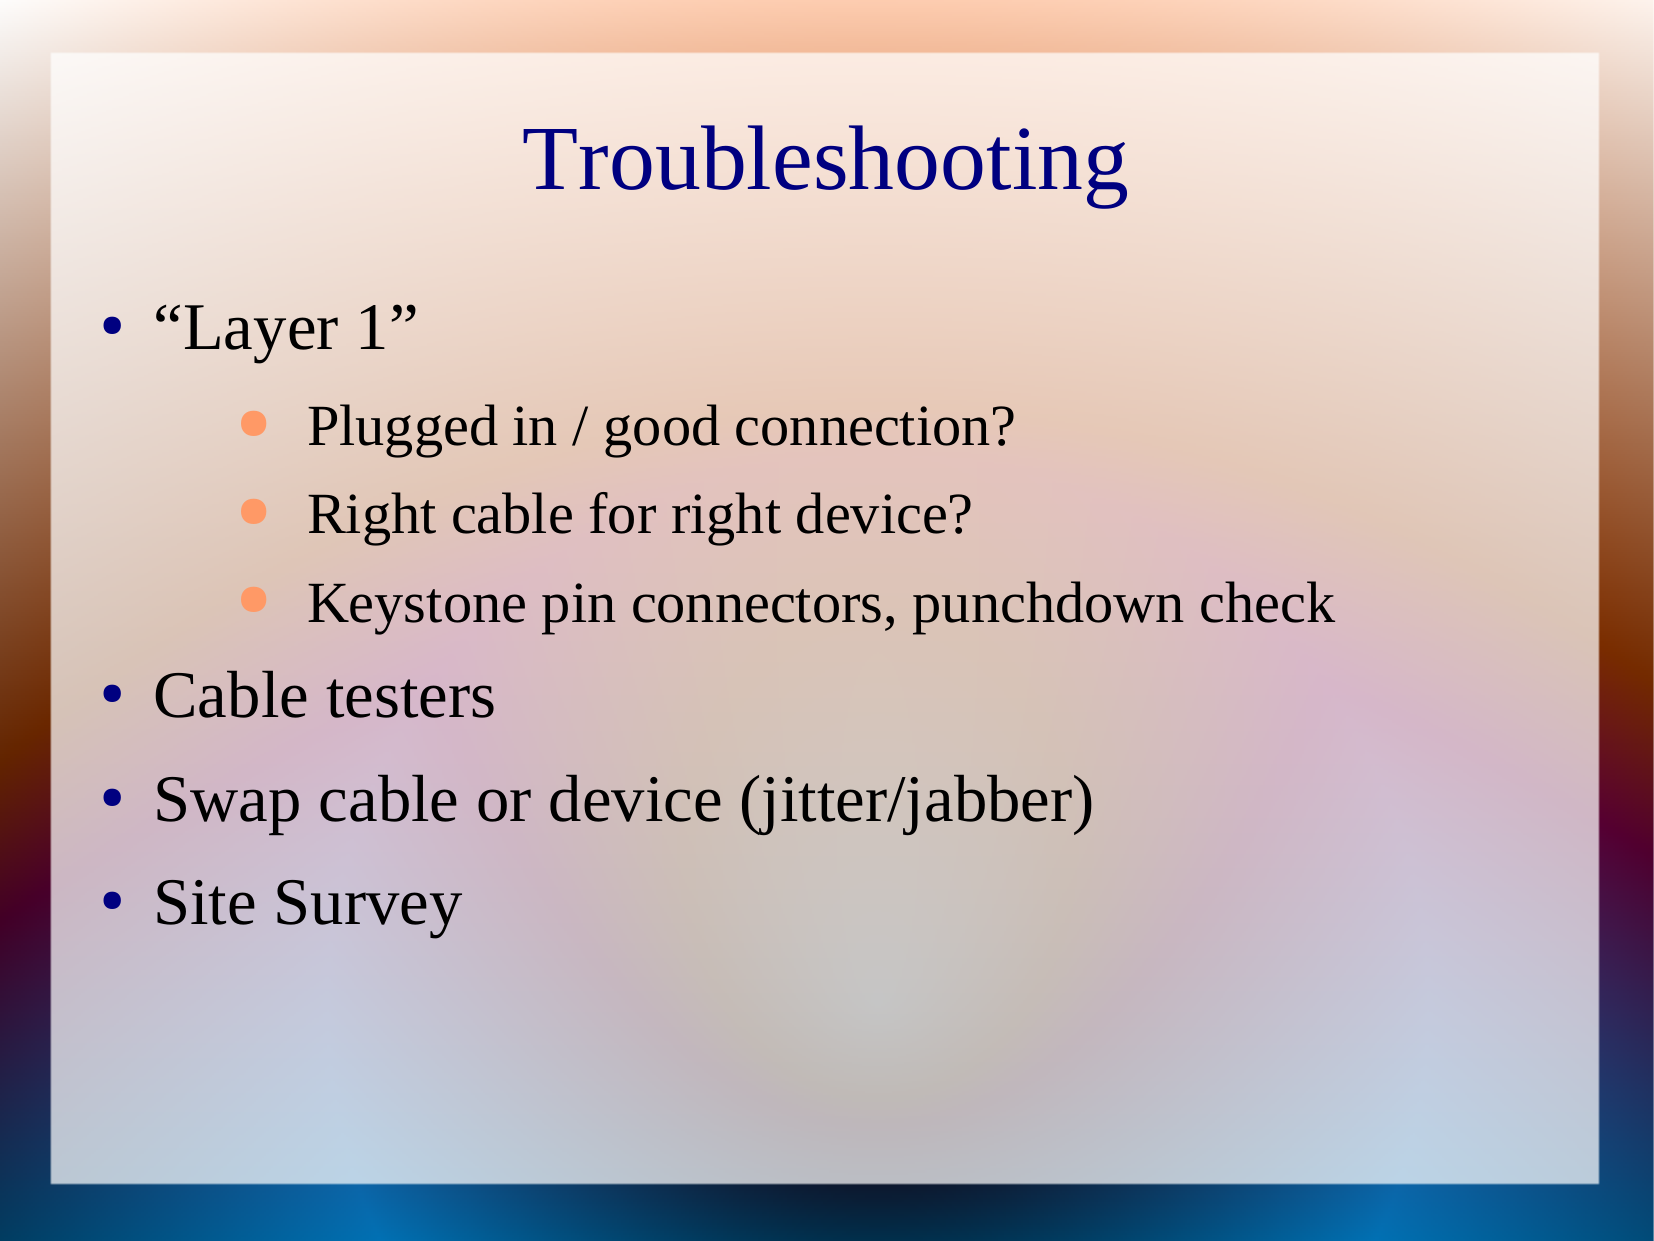

# Troubleshooting
“Layer 1”
Plugged in / good connection?
Right cable for right device?
Keystone pin connectors, punchdown check
Cable testers
Swap cable or device (jitter/jabber)
Site Survey